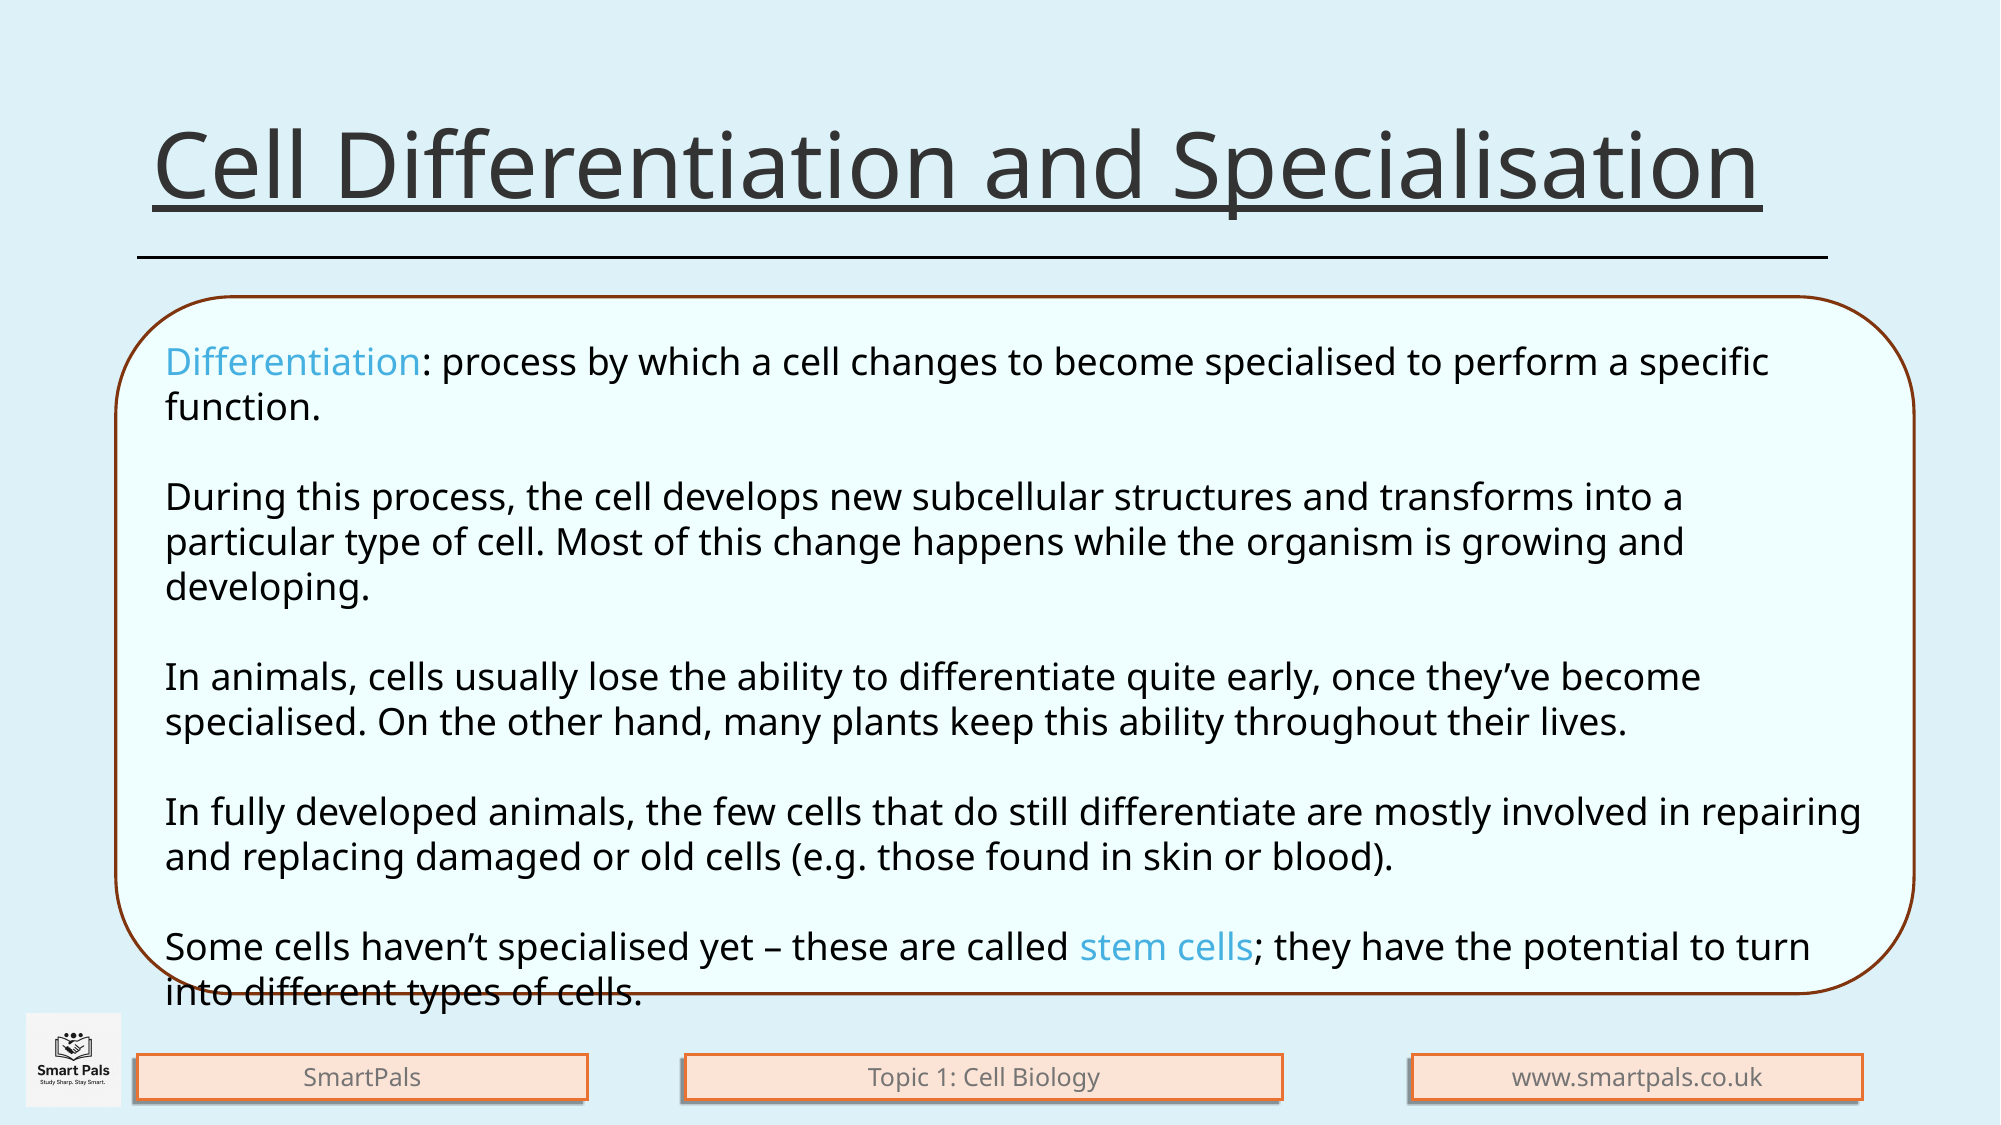

# Cell Differentiation and Specialisation
Differentiation: process by which a cell changes to become specialised to perform a specific function.
During this process, the cell develops new subcellular structures and transforms into a particular type of cell. Most of this change happens while the organism is growing and developing.
In animals, cells usually lose the ability to differentiate quite early, once they’ve become specialised. On the other hand, many plants keep this ability throughout their lives.
In fully developed animals, the few cells that do still differentiate are mostly involved in repairing and replacing damaged or old cells (e.g. those found in skin or blood).
Some cells haven’t specialised yet – these are called stem cells; they have the potential to turn into different types of cells.